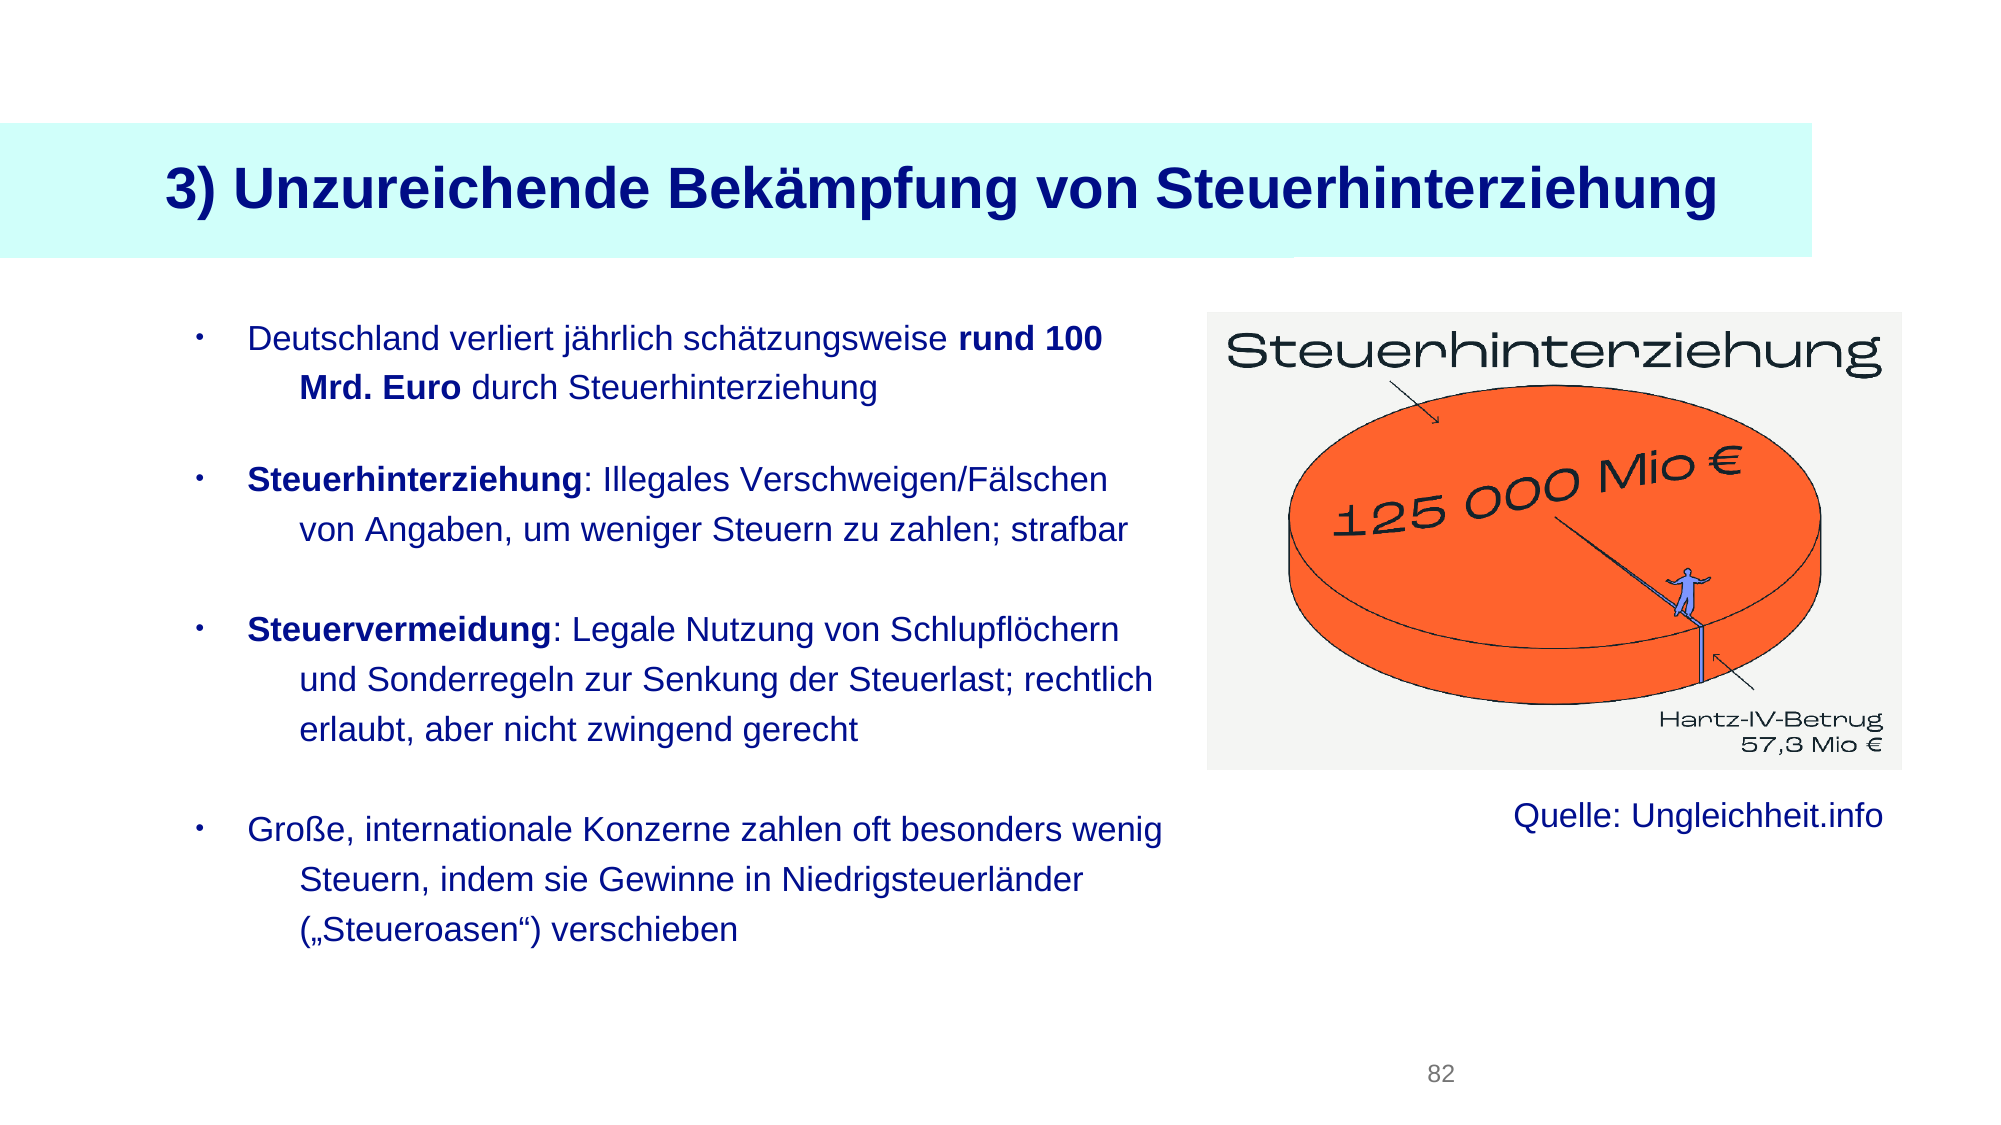

3) Unzureichende Bekämpfung von Steuerhinterziehung
# Deutschland verliert jährlich schätzungsweise rund 100 Mrd. Euro durch Steuerhinterziehung
Steuerhinterziehung: Illegales Verschweigen/Fälschen von Angaben, um weniger Steuern zu zahlen; strafbar
Steuervermeidung: Legale Nutzung von Schlupflöchern und Sonderregeln zur Senkung der Steuerlast; rechtlich erlaubt, aber nicht zwingend gerecht
Große, internationale Konzerne zahlen oft besonders wenig Steuern, indem sie Gewinne in Niedrigsteuerländer („Steueroasen“) verschieben
Quelle: Ungleichheit.info